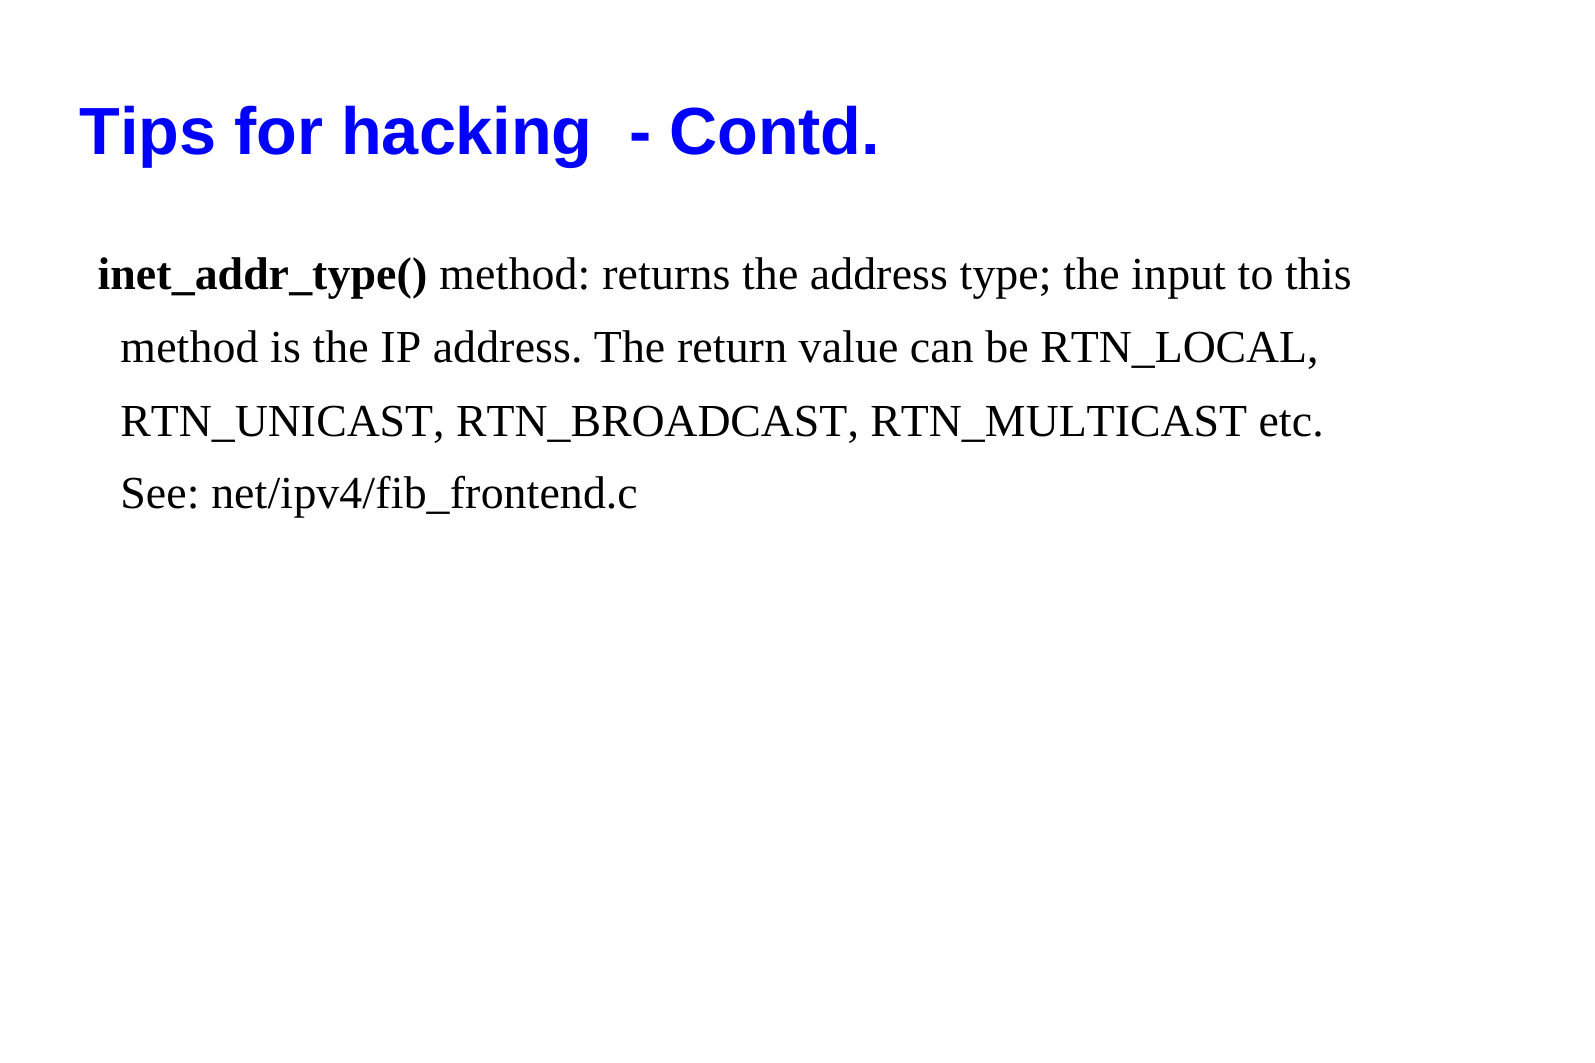

# Tips for hacking - Contd.
inet_addr_type() method: returns the address type; the input to this
 method is the IP address. The return value can be RTN_LOCAL,
 RTN_UNICAST, RTN_BROADCAST, RTN_MULTICAST etc.
 See: net/ipv4/fib_frontend.c